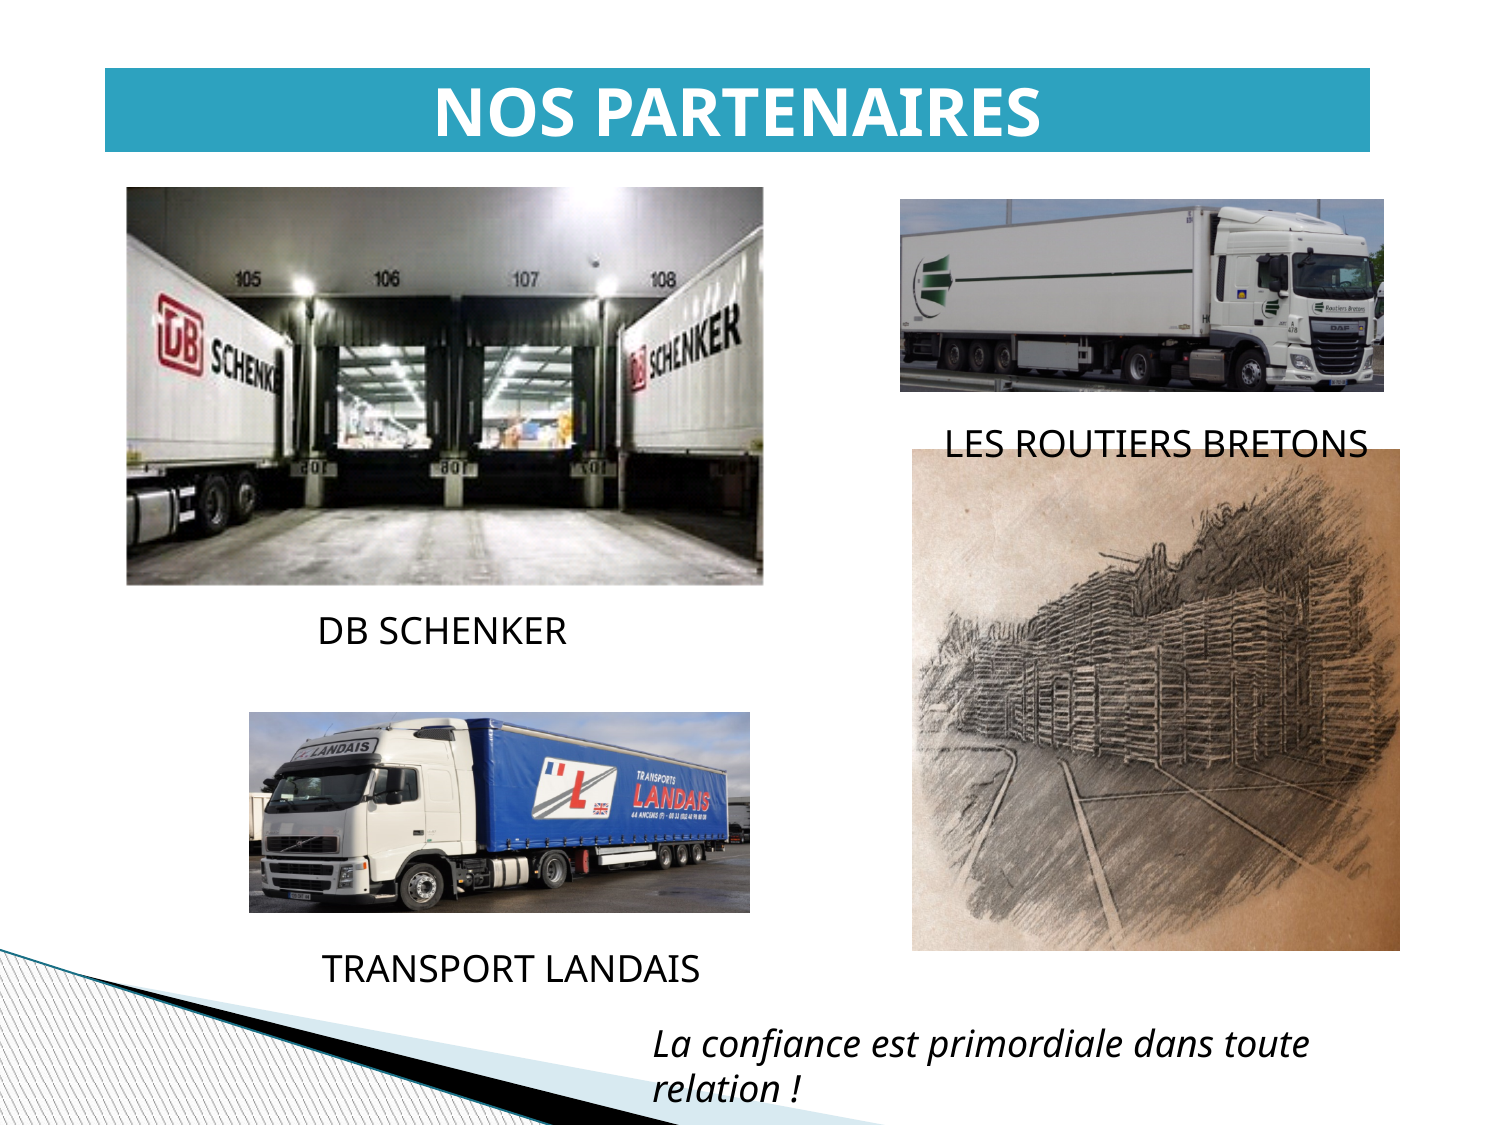

NOS PARTENAIRES
LES ROUTIERS BRETONS
DB SCHENKER
TRANSPORT LANDAIS
La confiance est primordiale dans toute relation !